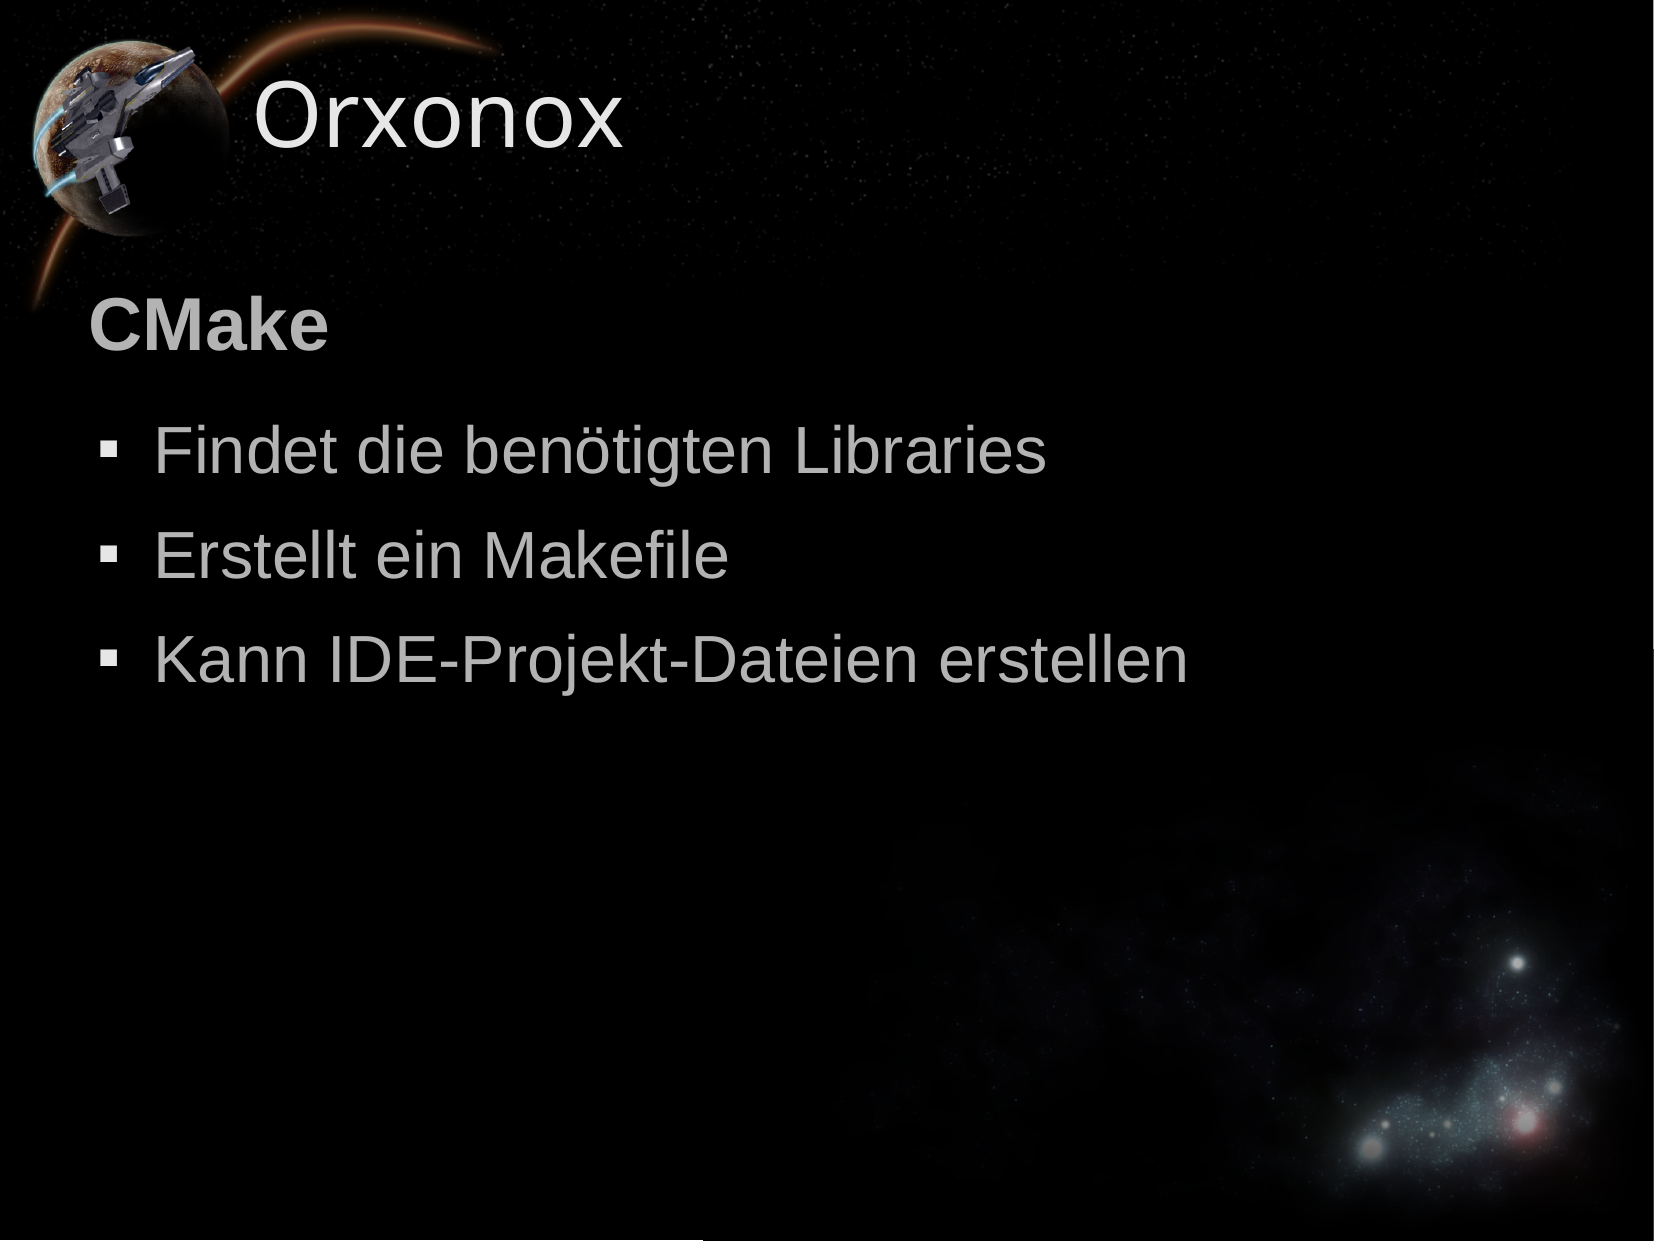

# CMake
Findet die benötigten Libraries
Erstellt ein Makefile
Kann IDE-Projekt-Dateien erstellen